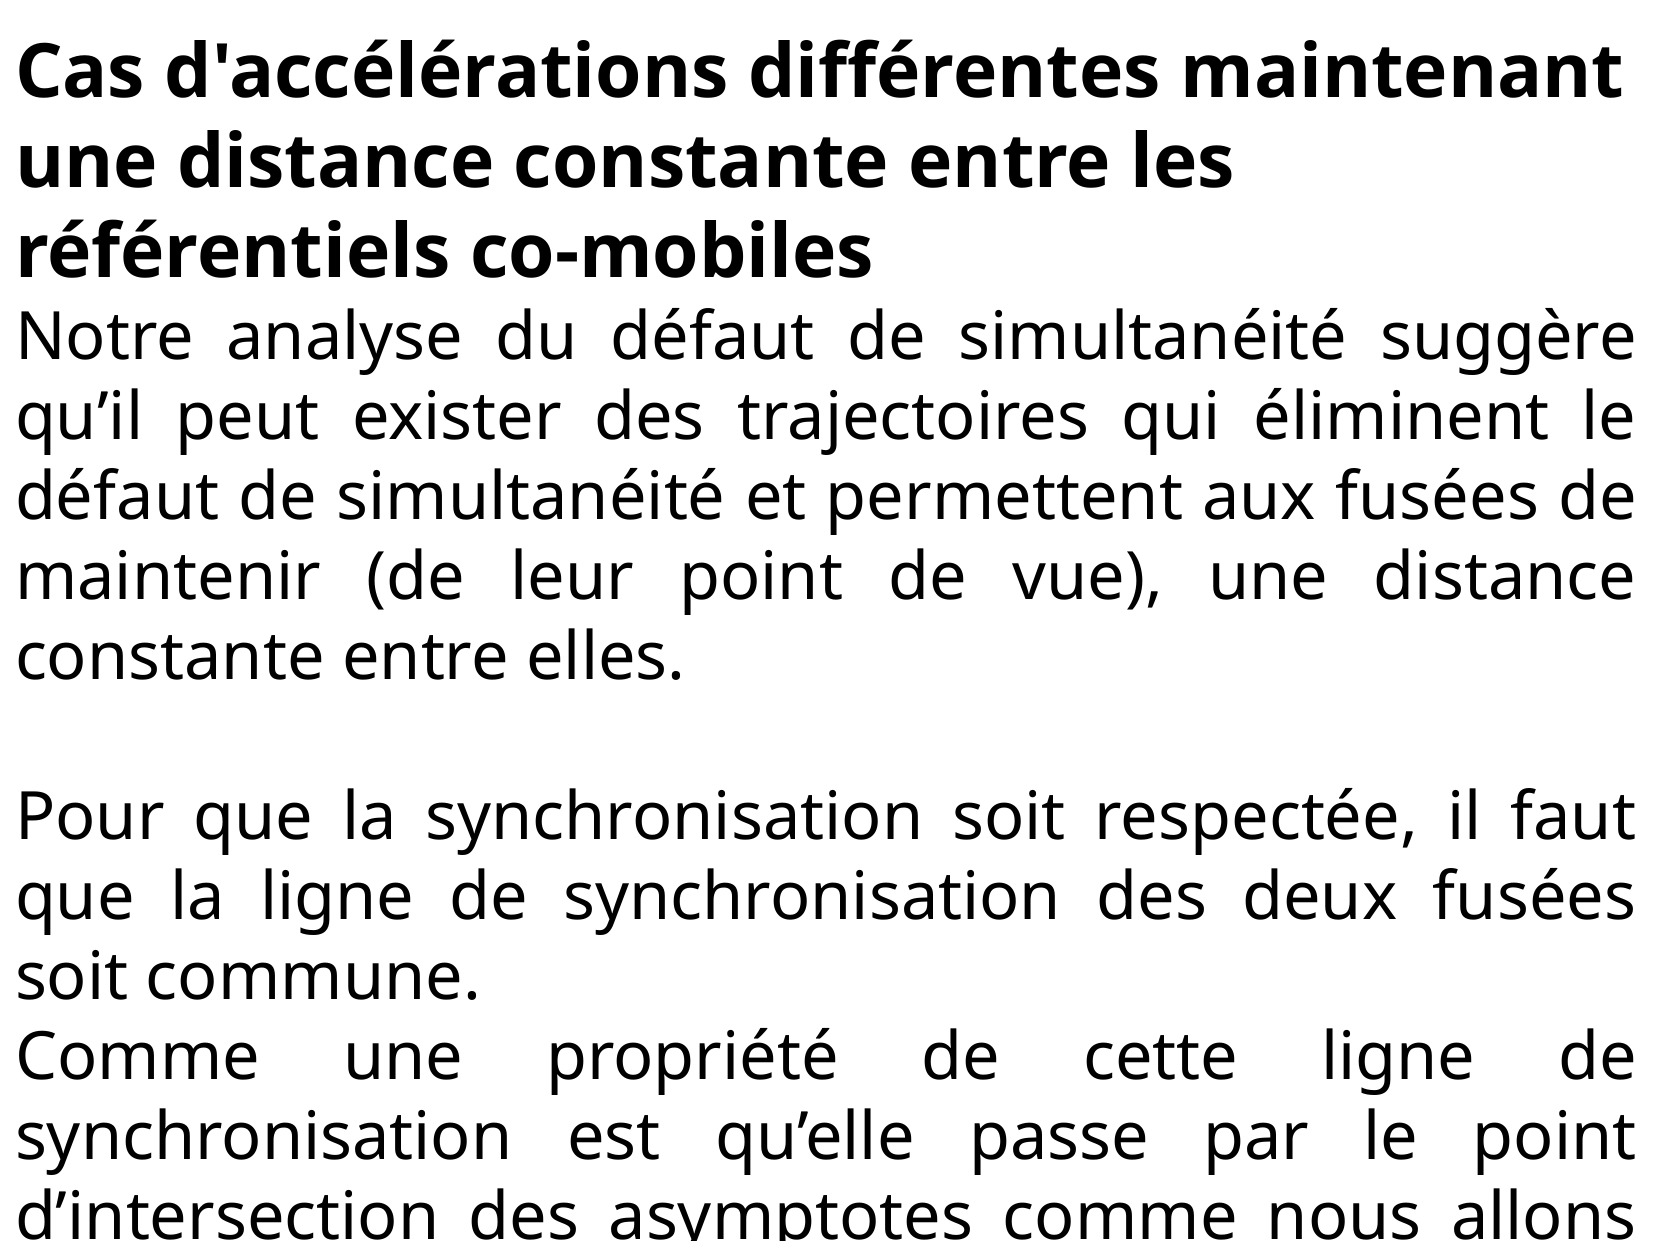

Cas d'accélérations différentes maintenant une distance constante entre les référentiels co-mobiles
Notre analyse du défaut de simultanéité suggère qu’il peut exister des trajectoires qui éliminent le défaut de simultanéité et permettent aux fusées de maintenir (de leur point de vue), une distance constante entre elles.
Pour que la synchronisation soit respectée, il faut que la ligne de synchronisation des deux fusées soit commune.
Comme une propriété de cette ligne de synchronisation est qu’elle passe par le point d’intersection des asymptotes comme nous allons le montrer, la contrainte est alors que les asymptotes des différentes lignes d’univers soient les mêmes. Ceci définit une famille d’hyperboles. Ceci sera bien illustré par la représentation Rindler.